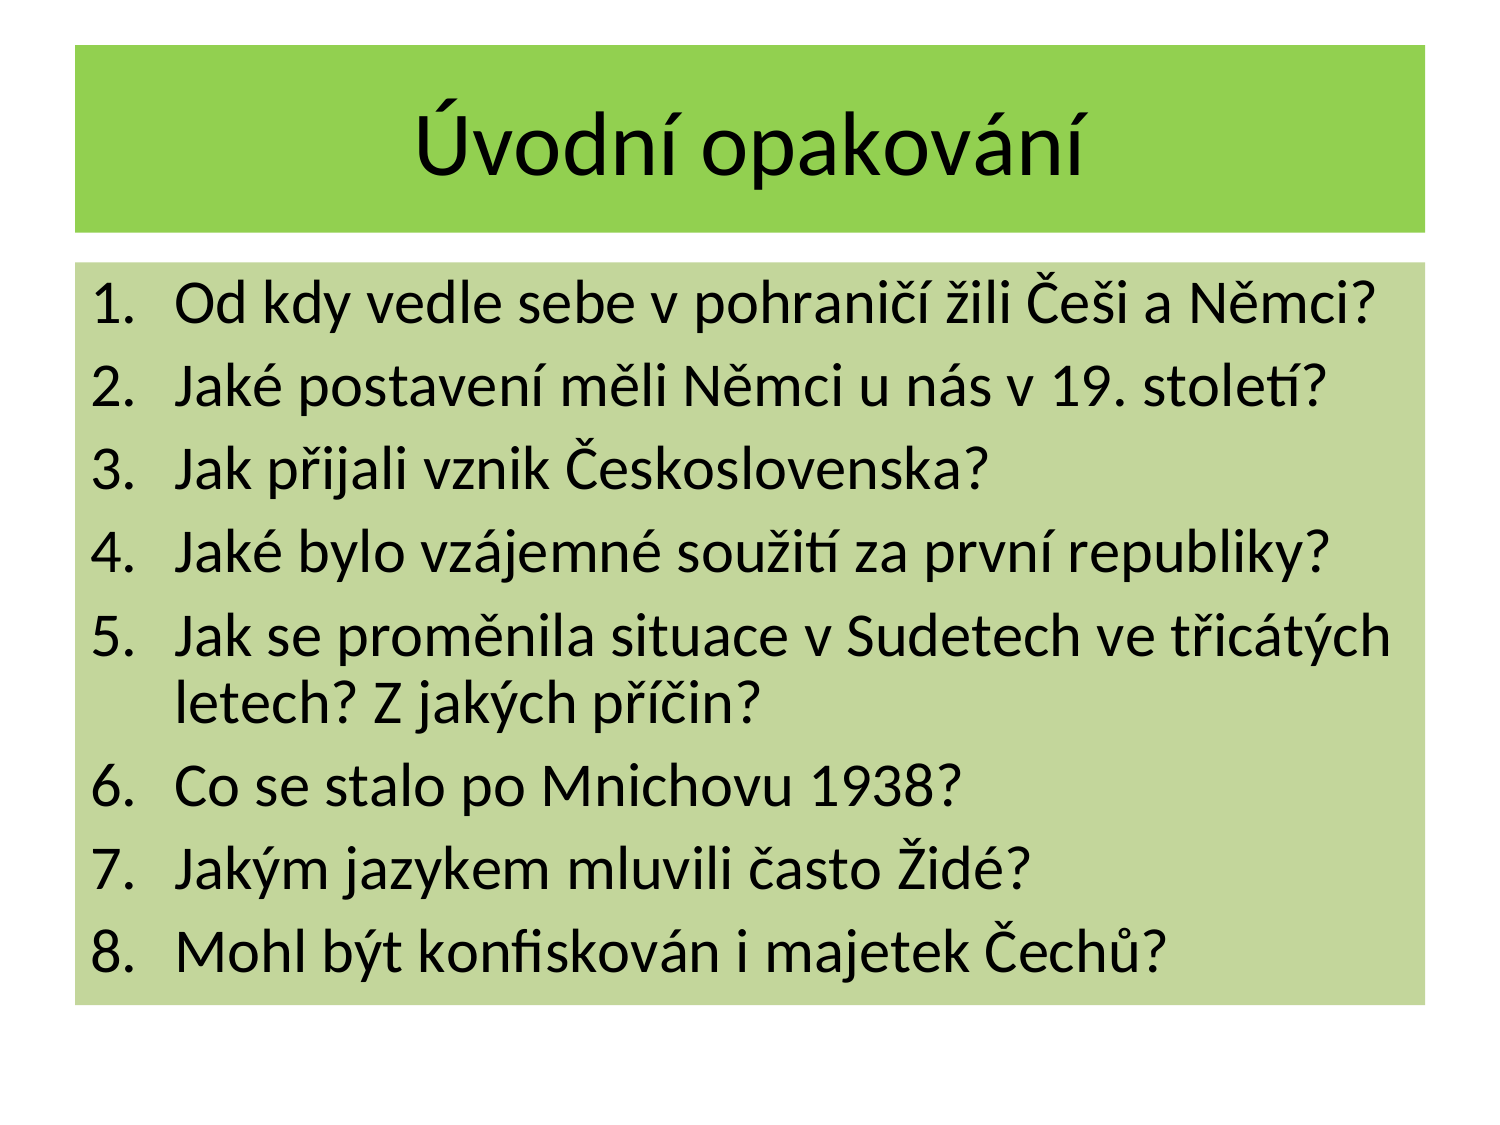

# Úvodní opakování
Od kdy vedle sebe v pohraničí žili Češi a Němci?
Jaké postavení měli Němci u nás v 19. století?
Jak přijali vznik Československa?
Jaké bylo vzájemné soužití za první republiky?
Jak se proměnila situace v Sudetech ve třicátých letech? Z jakých příčin?
Co se stalo po Mnichovu 1938?
Jakým jazykem mluvili často Židé?
Mohl být konfiskován i majetek Čechů?